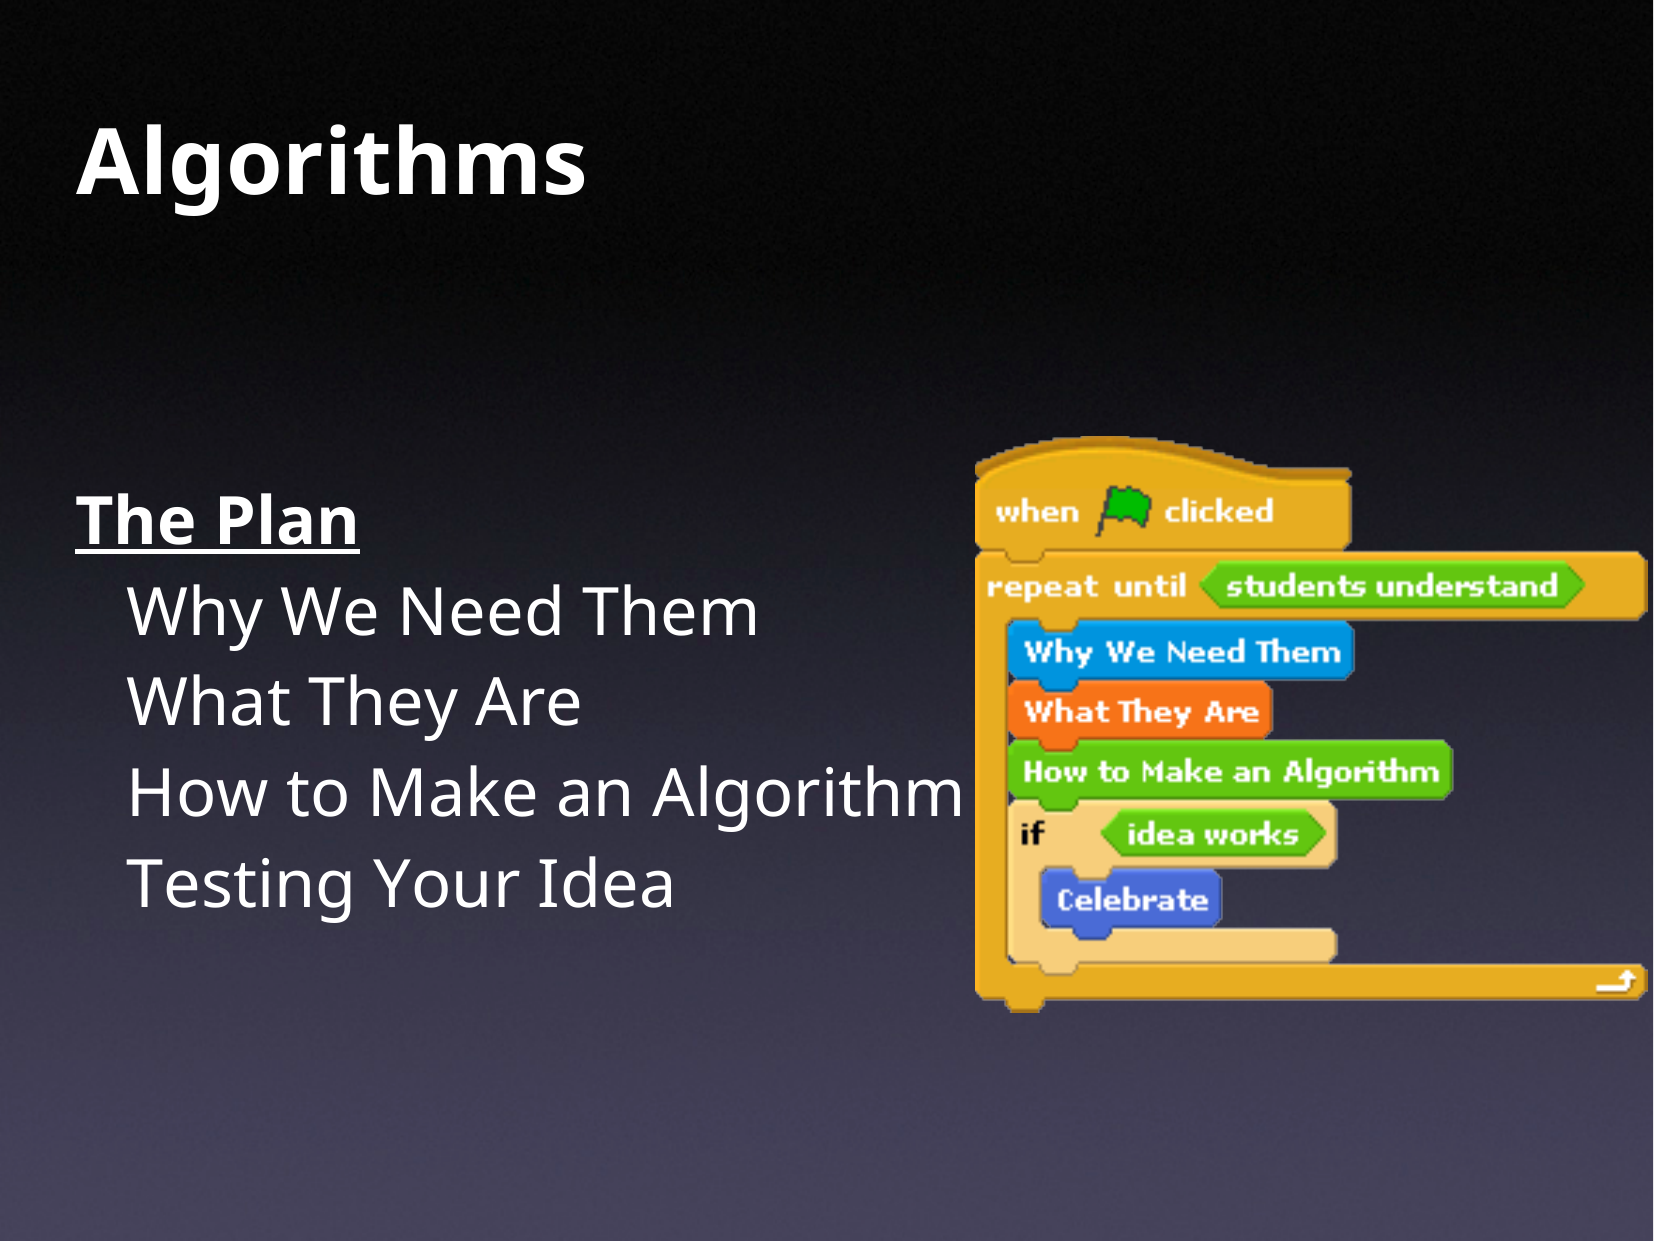

# Algorithms
The Plan
 Why We Need Them
 What They Are
 How to Make an Algorithm
 Testing Your Idea